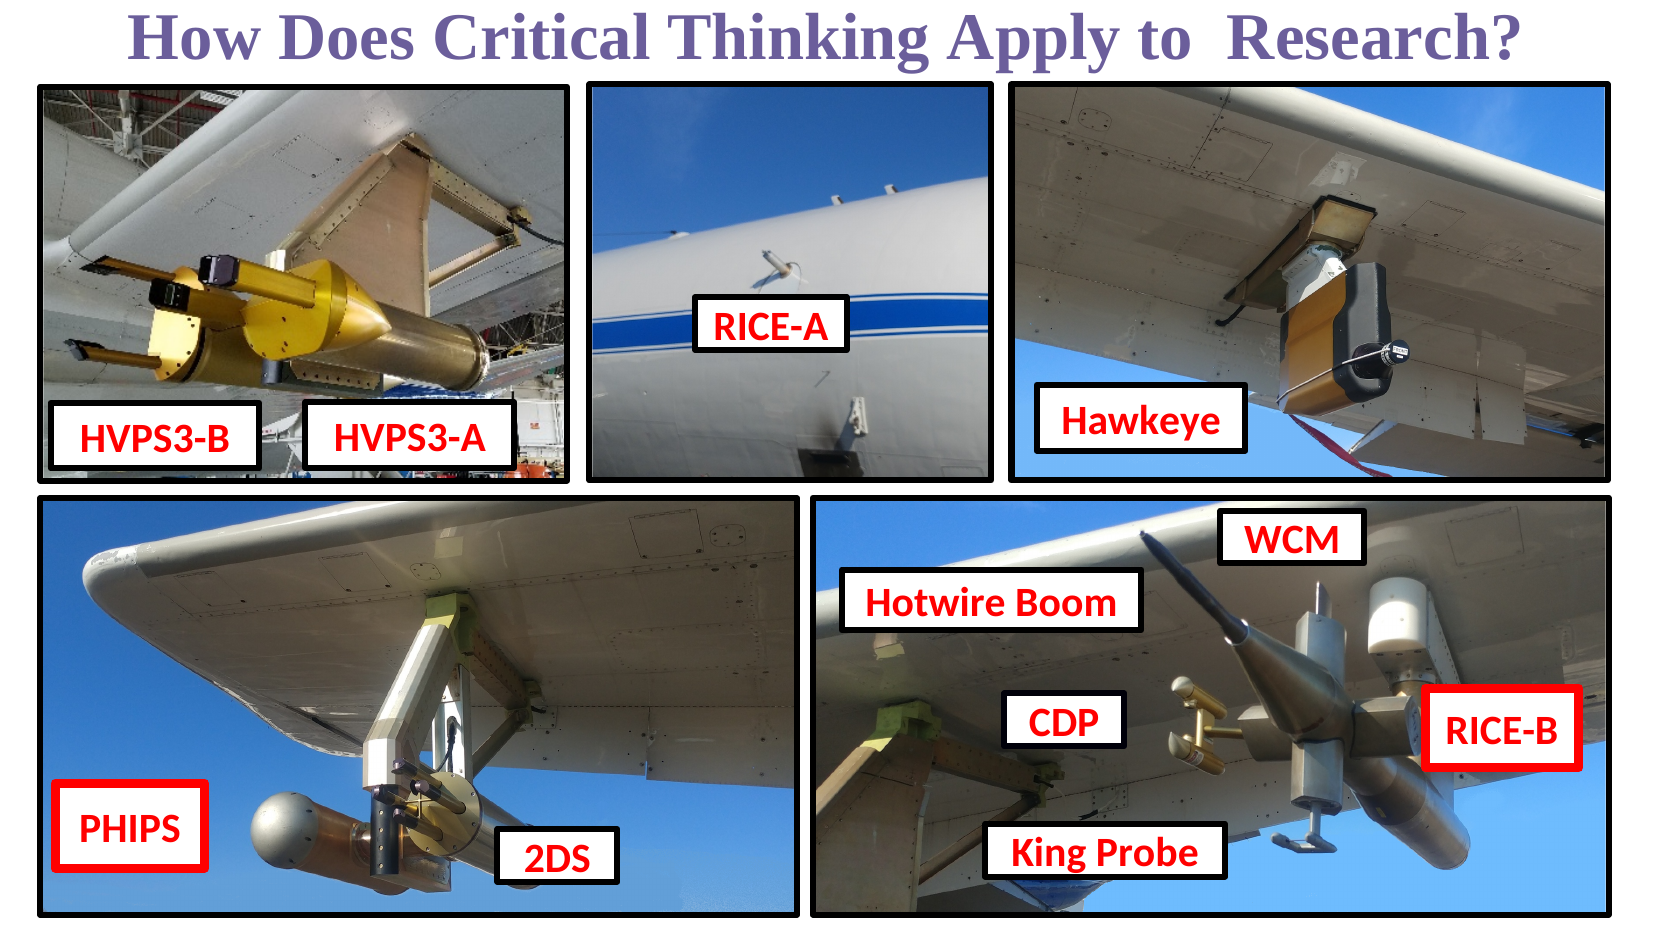

# How Does Critical Thinking Apply to Research?
King
RICE-A
Hawkeye
HVPS3-A
HVPS3-B
WCM
Hotwire Boom
RICE-B
CDP
PHIPS
King Probe
2DS